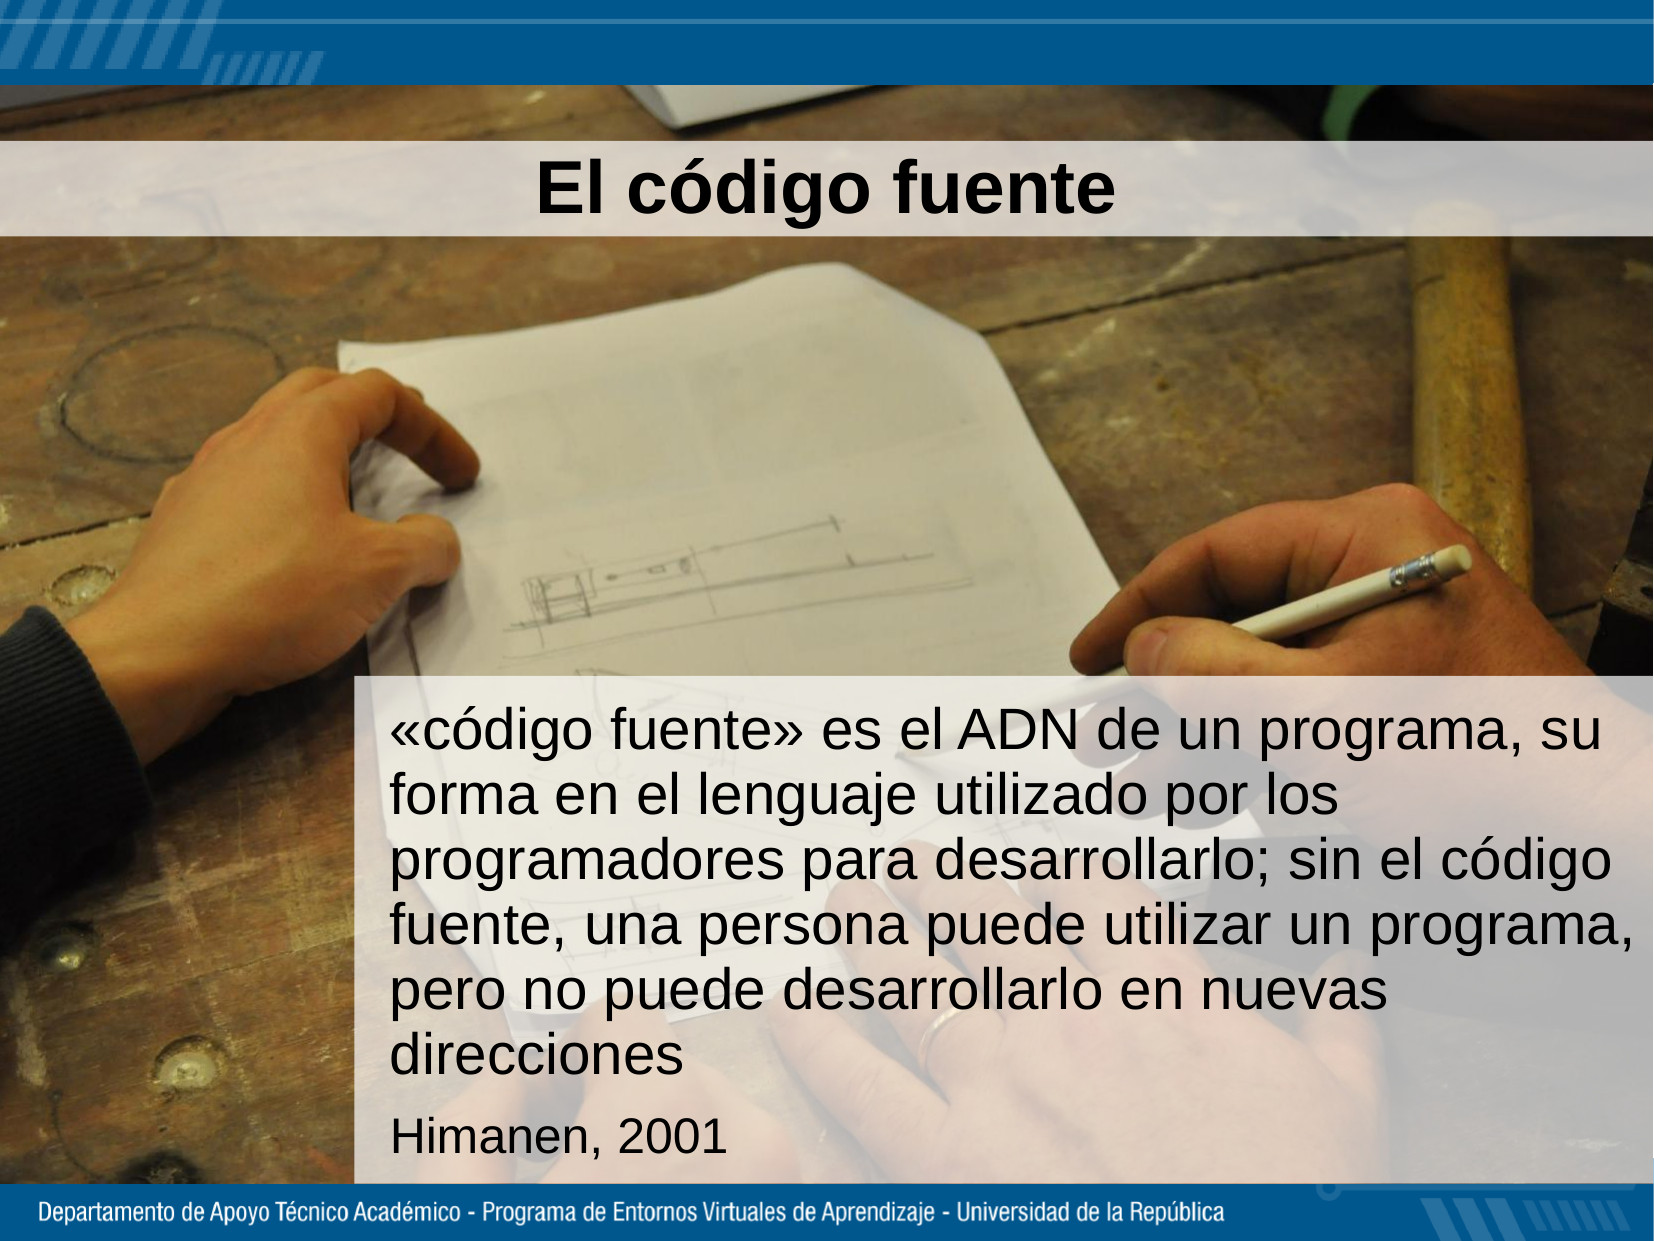

# El código fuente
«código fuente» es el ADN de un programa, su forma en el lenguaje utilizado por los programadores para desarrollarlo; sin el código fuente, una persona puede utilizar un programa, pero no puede desarrollarlo en nuevas direcciones
Himanen, 2001